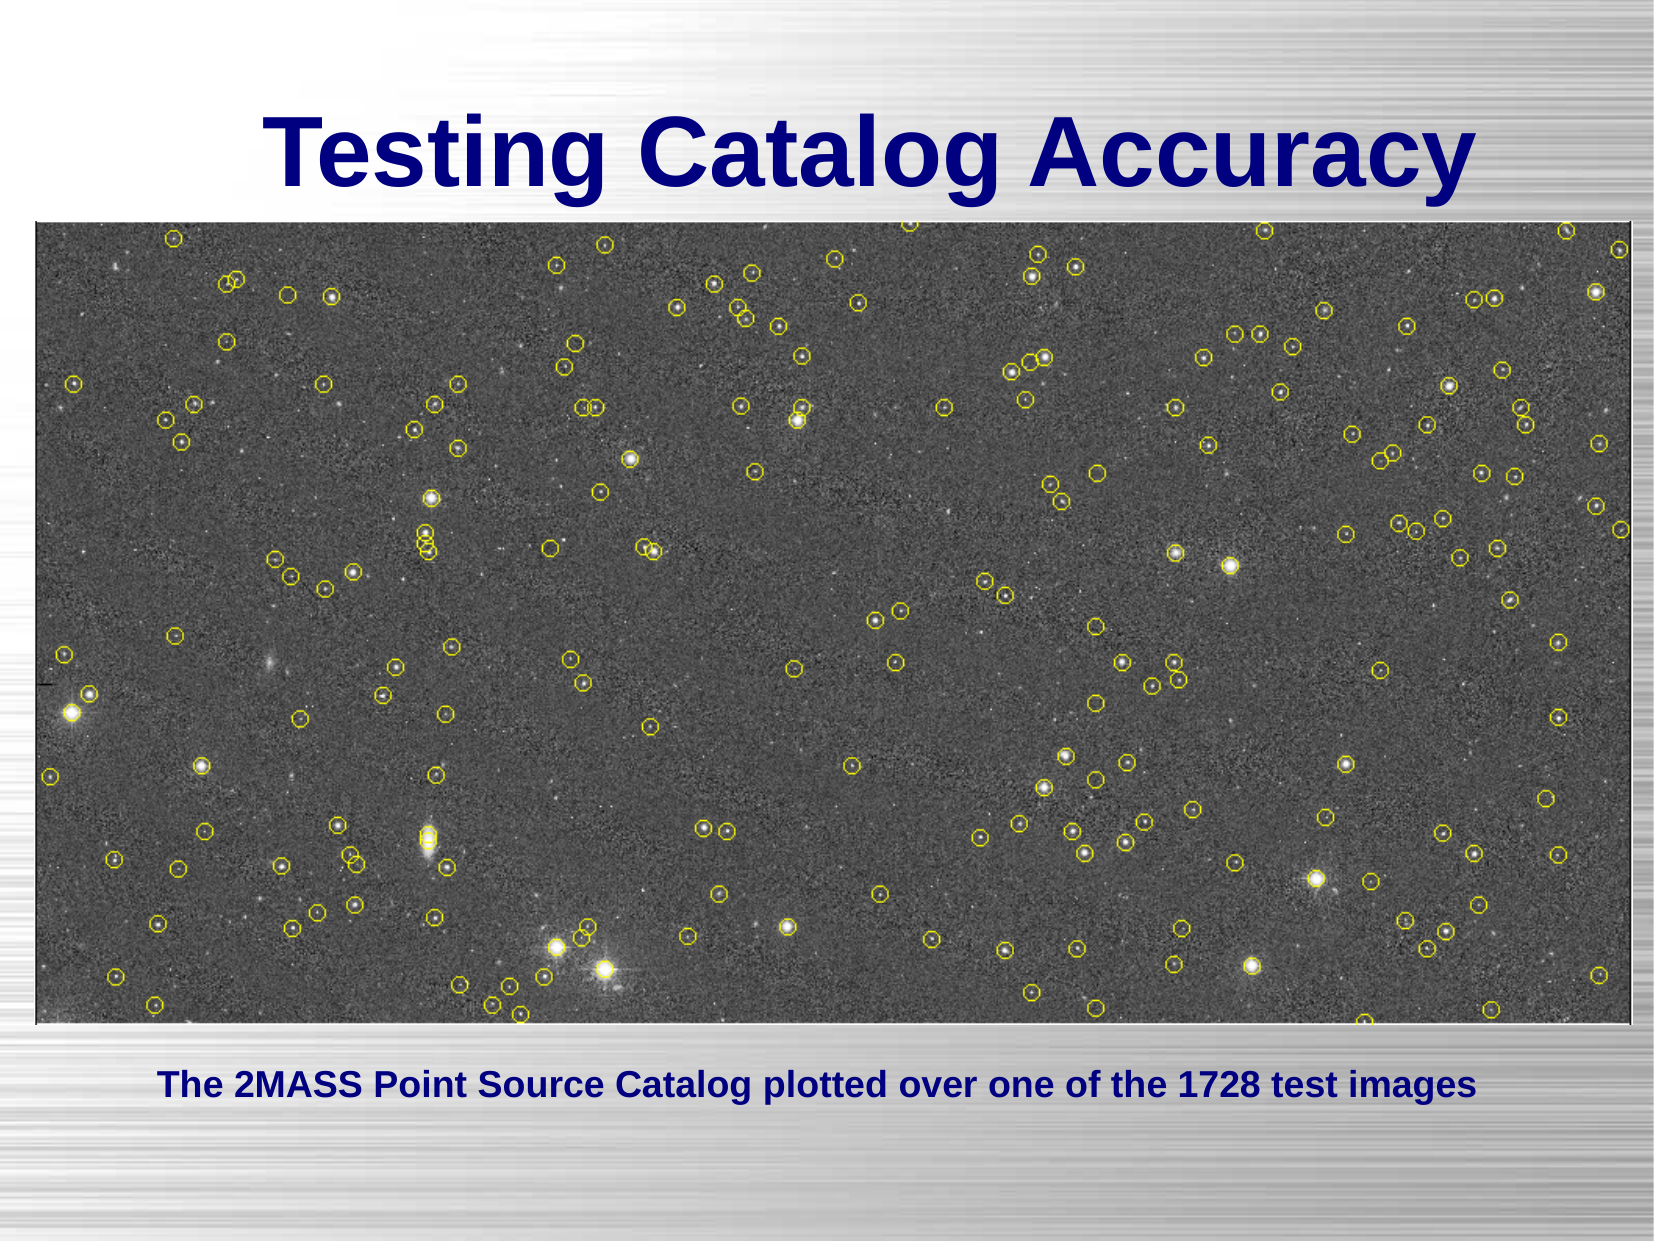

Testing Catalog Accuracy
The 2MASS Point Source Catalog plotted over one of the 1728 test images